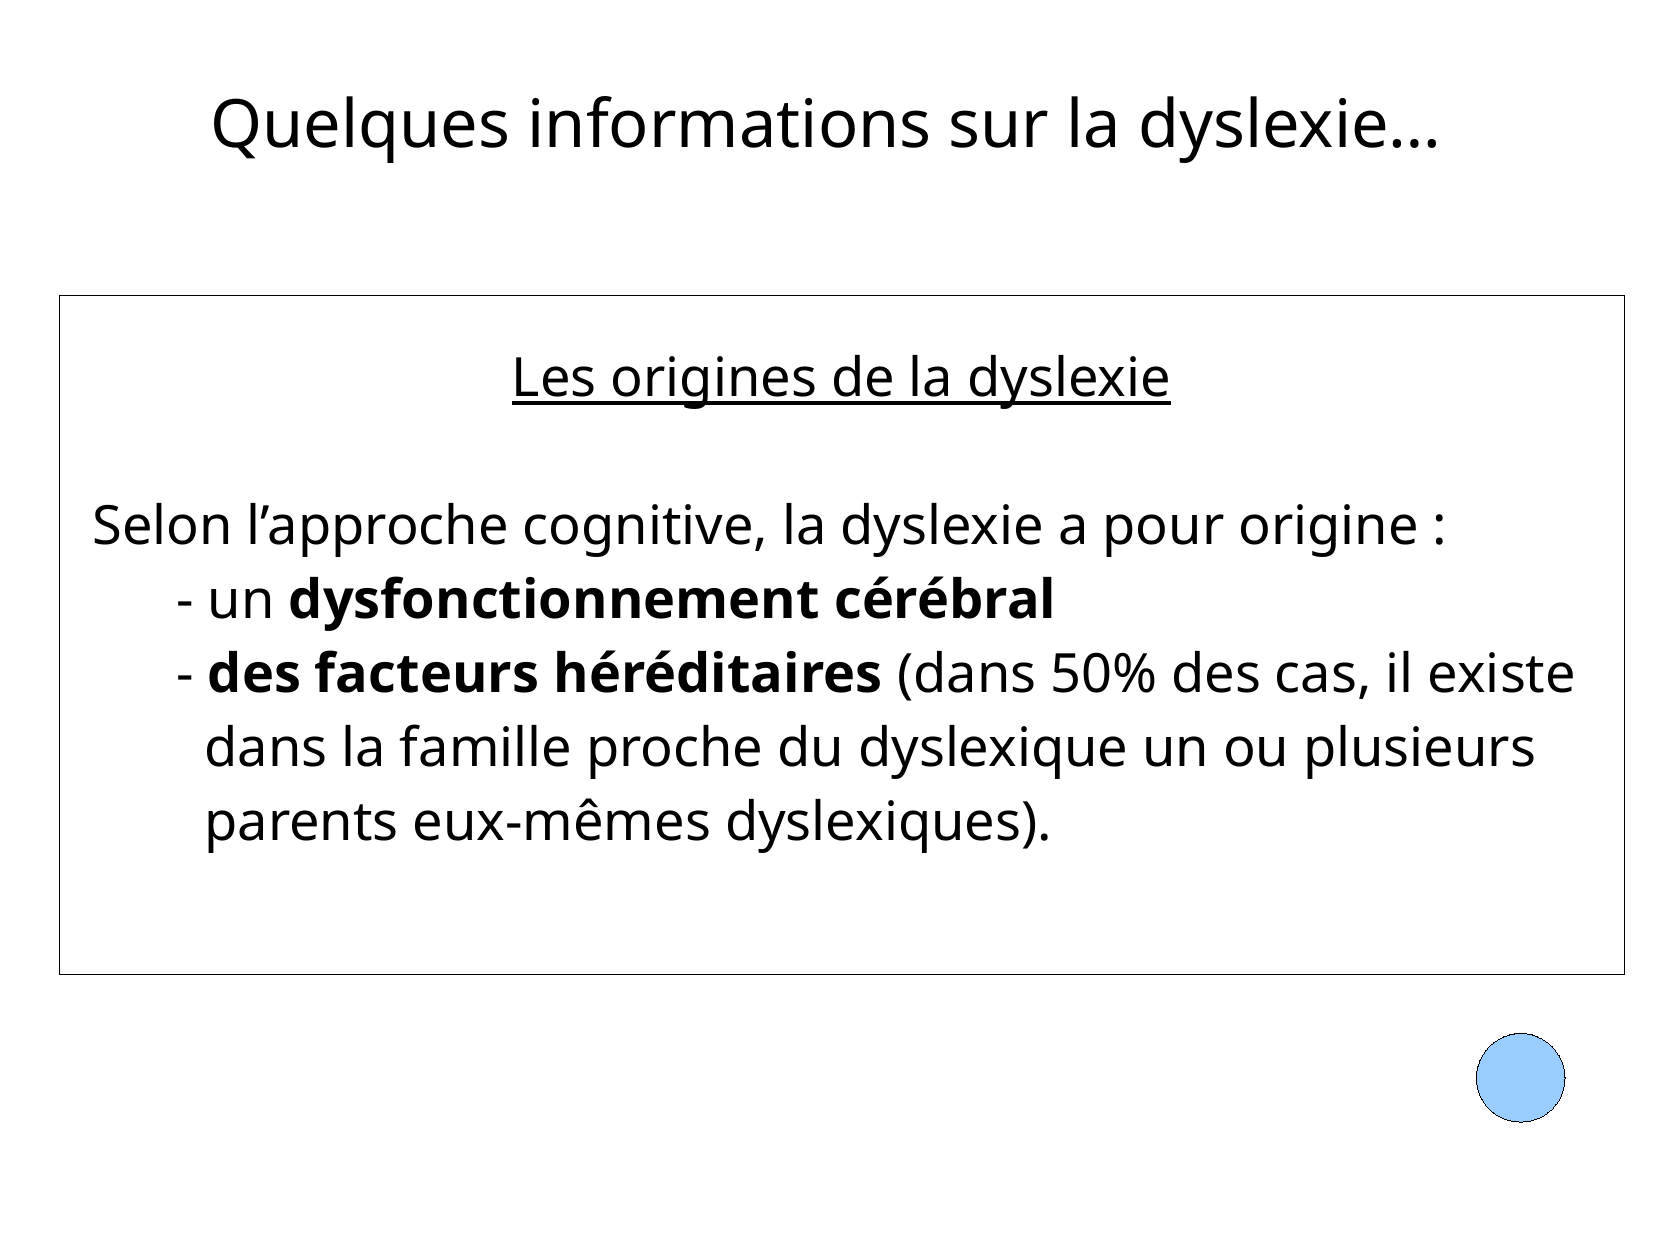

# Quelques informations sur la dyslexie…
Les origines de la dyslexie
Selon l’approche cognitive, la dyslexie a pour origine :
 - un dysfonctionnement cérébral
 - des facteurs héréditaires (dans 50% des cas, il existe
 dans la famille proche du dyslexique un ou plusieurs
 parents eux-mêmes dyslexiques).